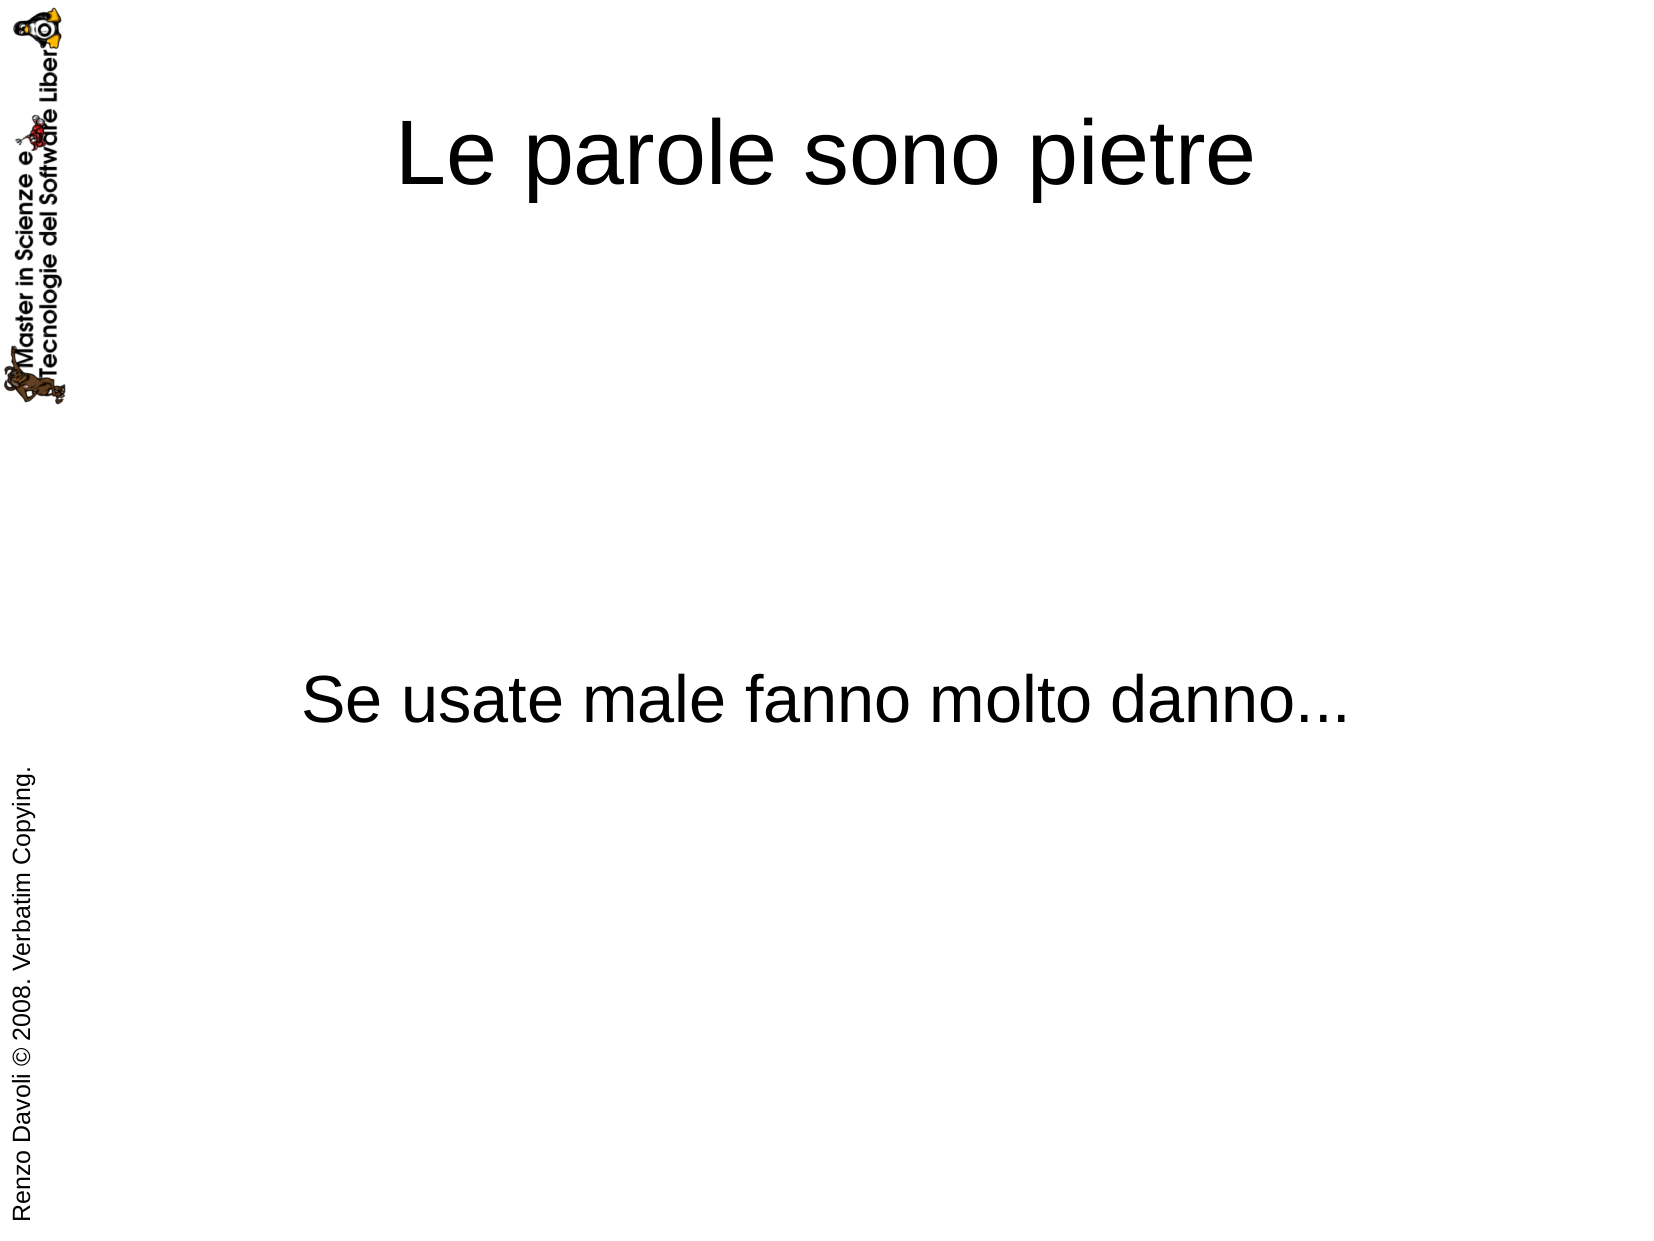

# Le parole sono pietre
Se usate male fanno molto danno...